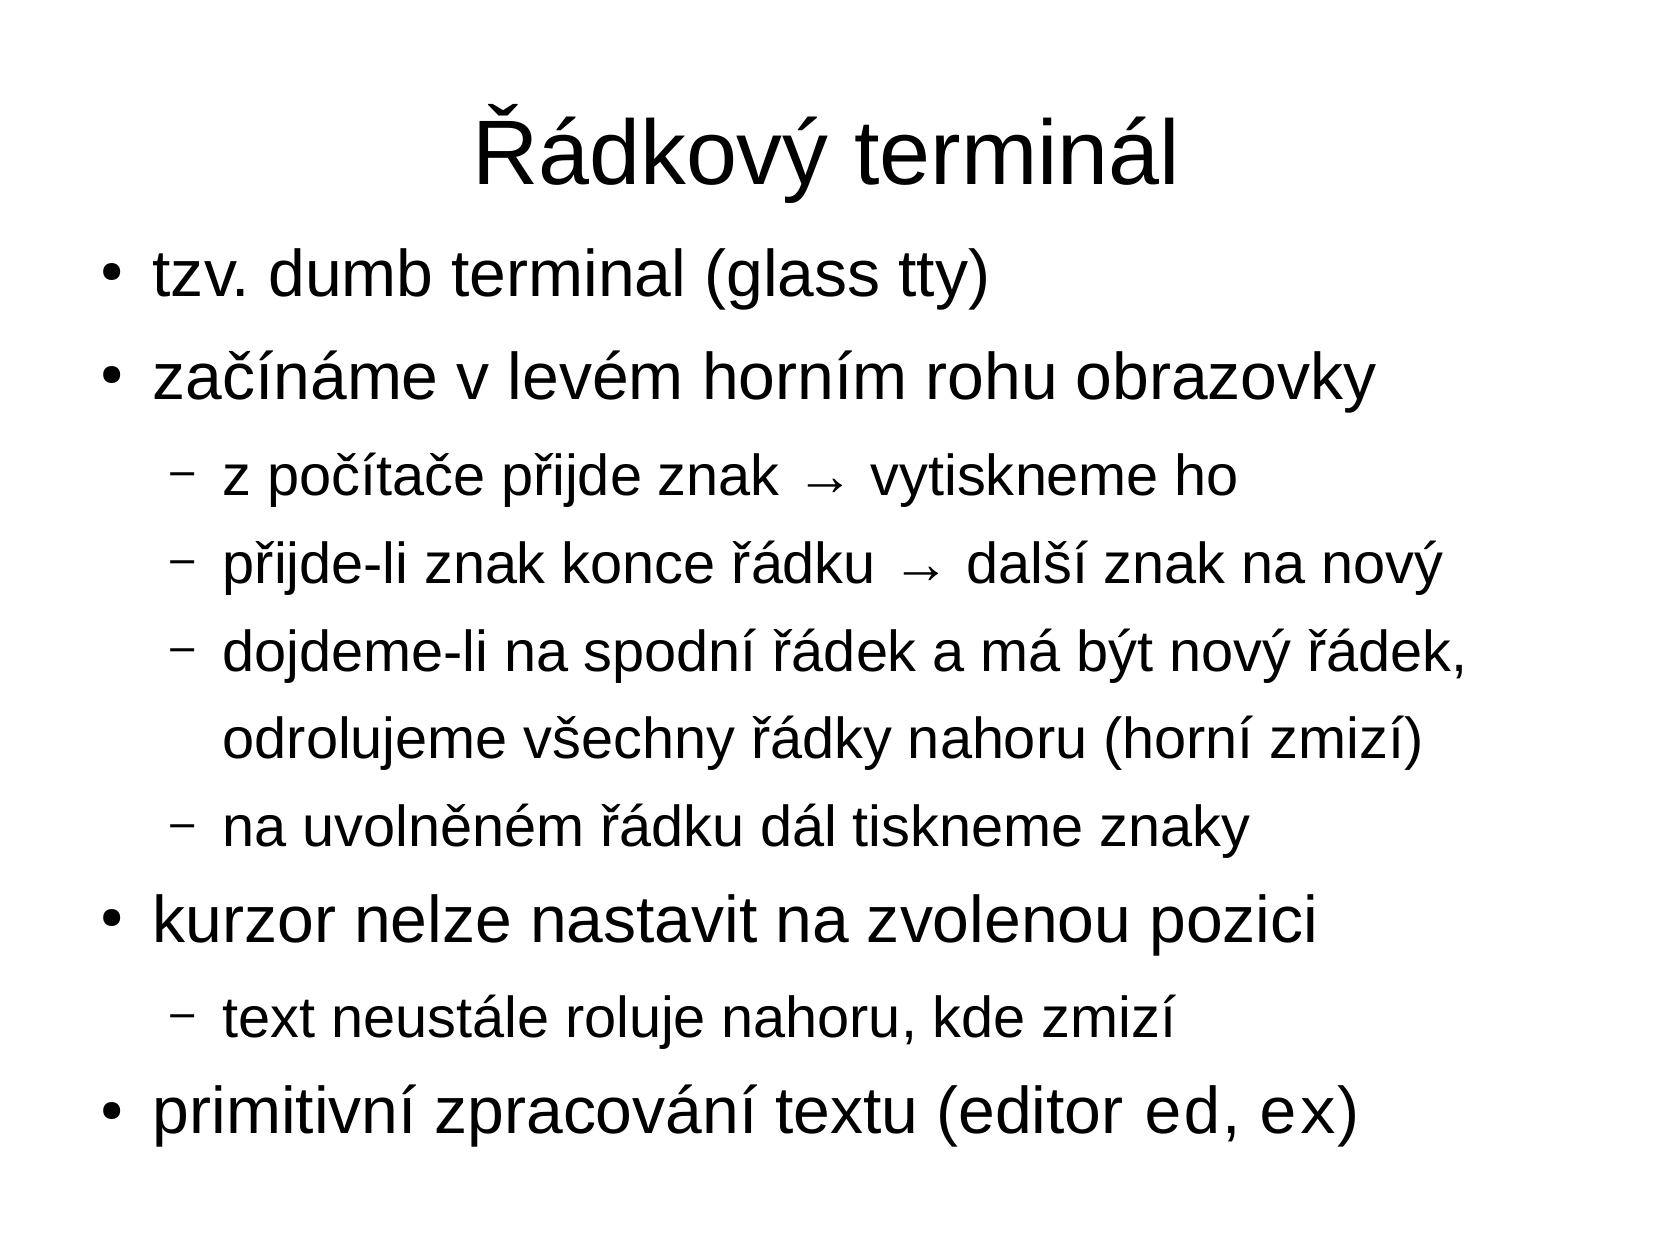

# Řádkový terminál
tzv. dumb terminal (glass tty)
začínáme v levém horním rohu obrazovky
z počítače přijde znak → vytiskneme ho
přijde-li znak konce řádku → další znak na nový
dojdeme-li na spodní řádek a má být nový řádek,
odrolujeme všechny řádky nahoru (horní zmizí)
na uvolněném řádku dál tiskneme znaky
kurzor nelze nastavit na zvolenou pozici
text neustále roluje nahoru, kde zmizí
primitivní zpracování textu (editor ed, ex)